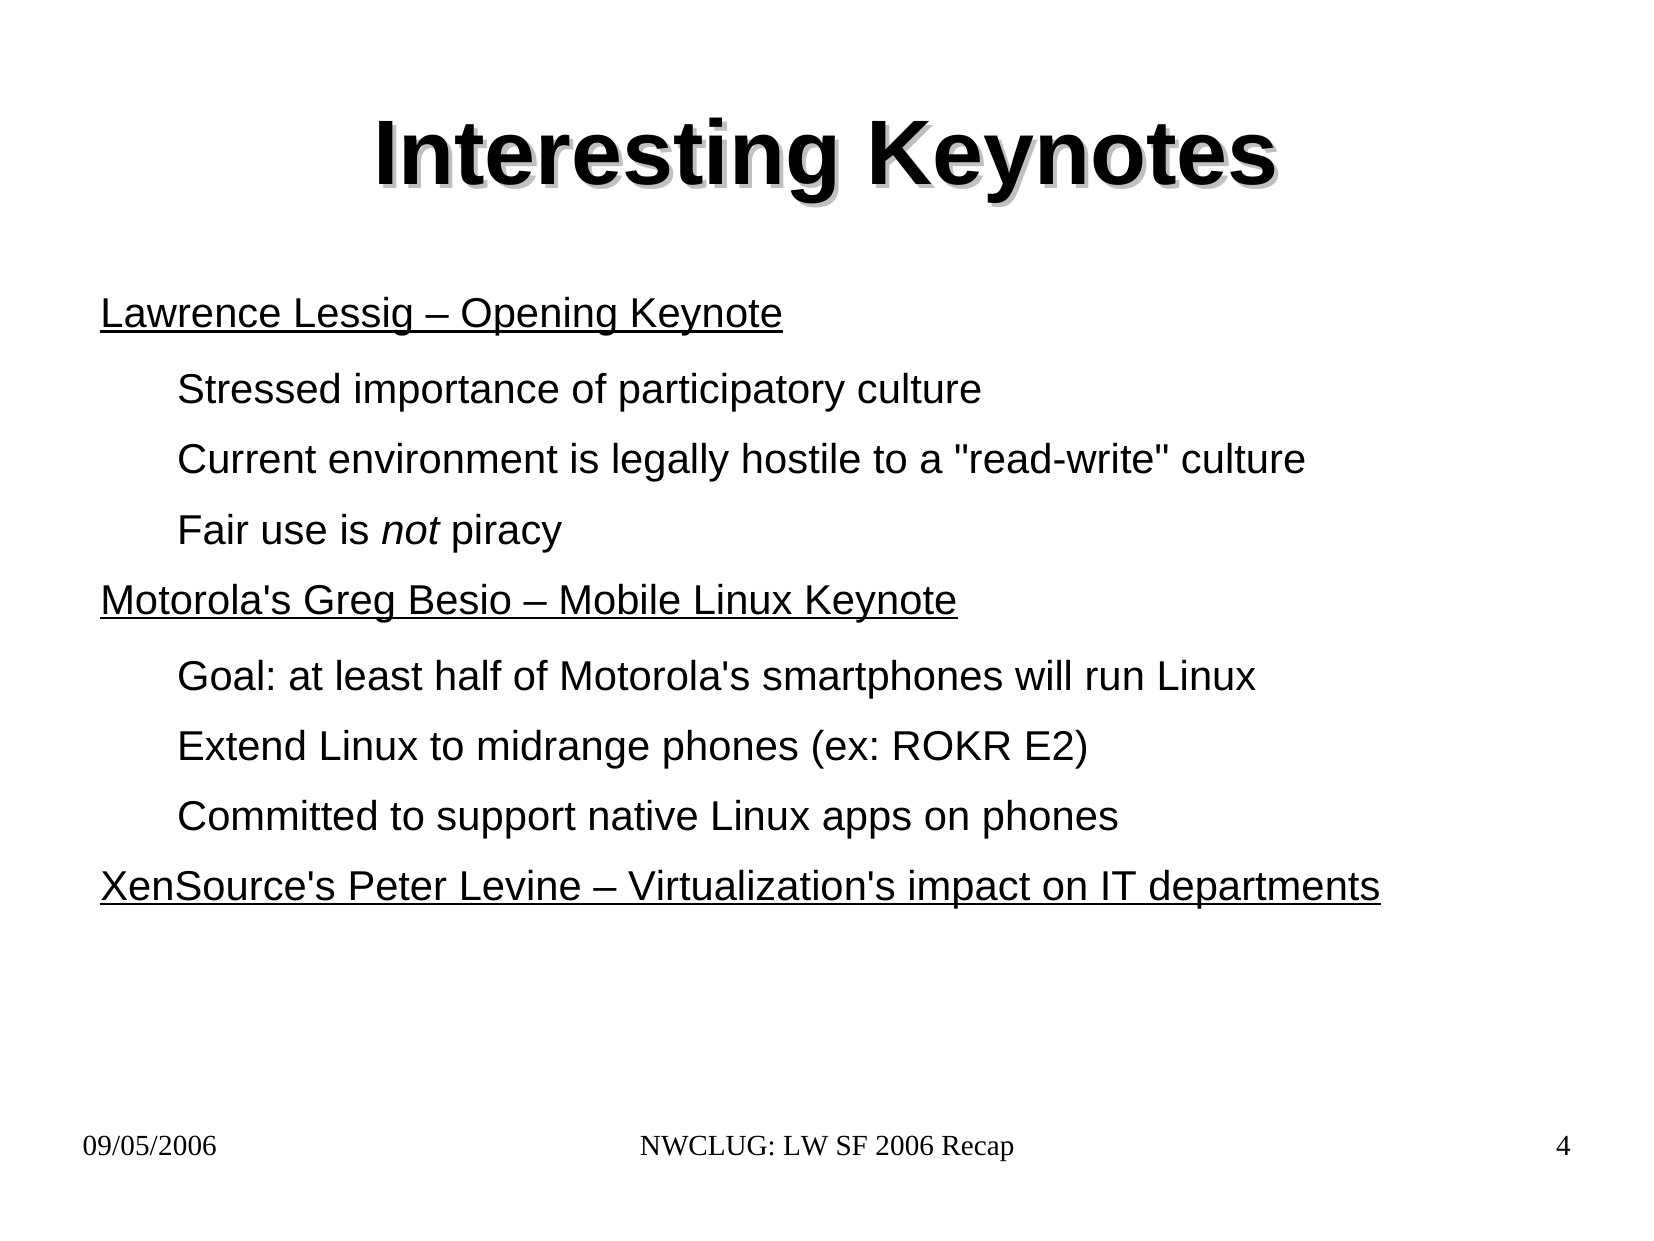

# Interesting Keynotes
Lawrence Lessig – Opening Keynote
Stressed importance of participatory culture
Current environment is legally hostile to a "read-write" culture
Fair use is not piracy
Motorola's Greg Besio – Mobile Linux Keynote
Goal: at least half of Motorola's smartphones will run Linux
Extend Linux to midrange phones (ex: ROKR E2)
Committed to support native Linux apps on phones
XenSource's Peter Levine – Virtualization's impact on IT departments
09/05/2006
NWCLUG: LW SF 2006 Recap
4